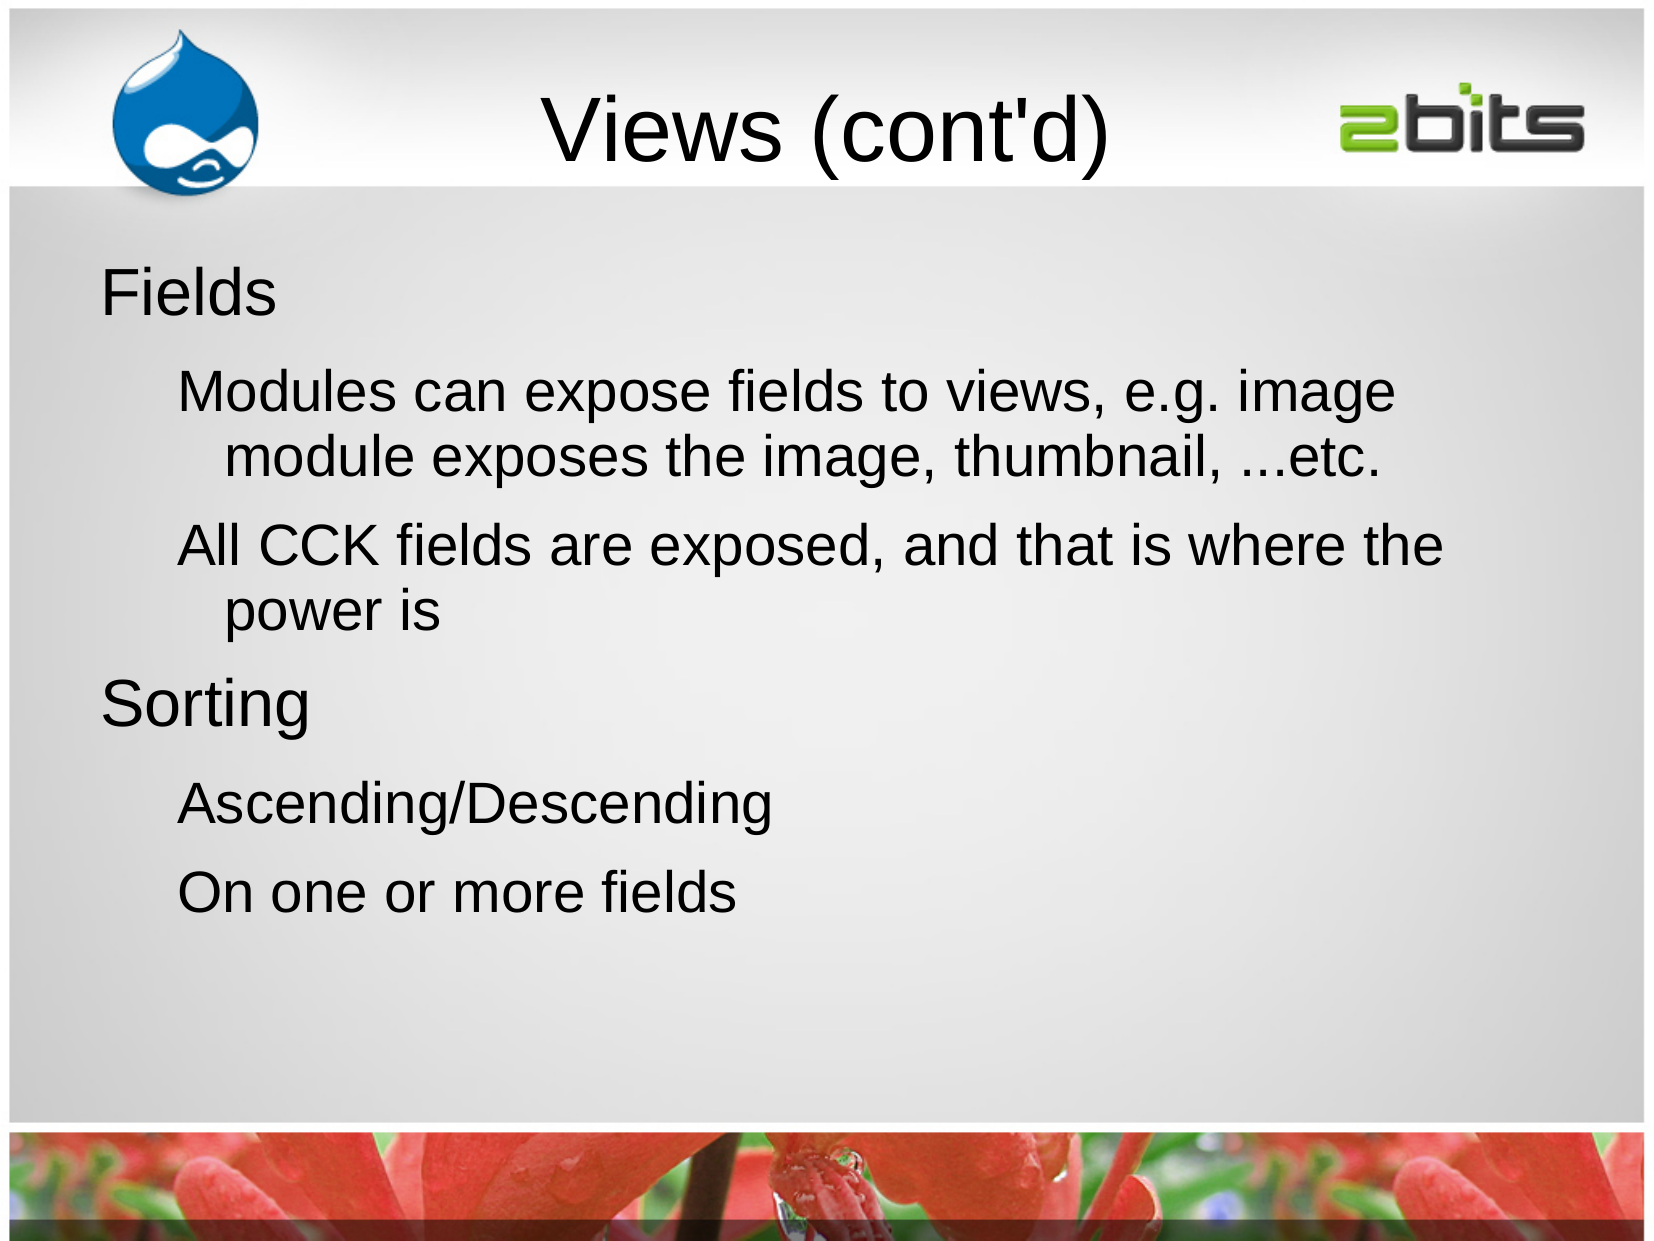

# Views (cont'd)
Fields
Modules can expose fields to views, e.g. image module exposes the image, thumbnail, ...etc.
All CCK fields are exposed, and that is where the power is
Sorting
Ascending/Descending
On one or more fields